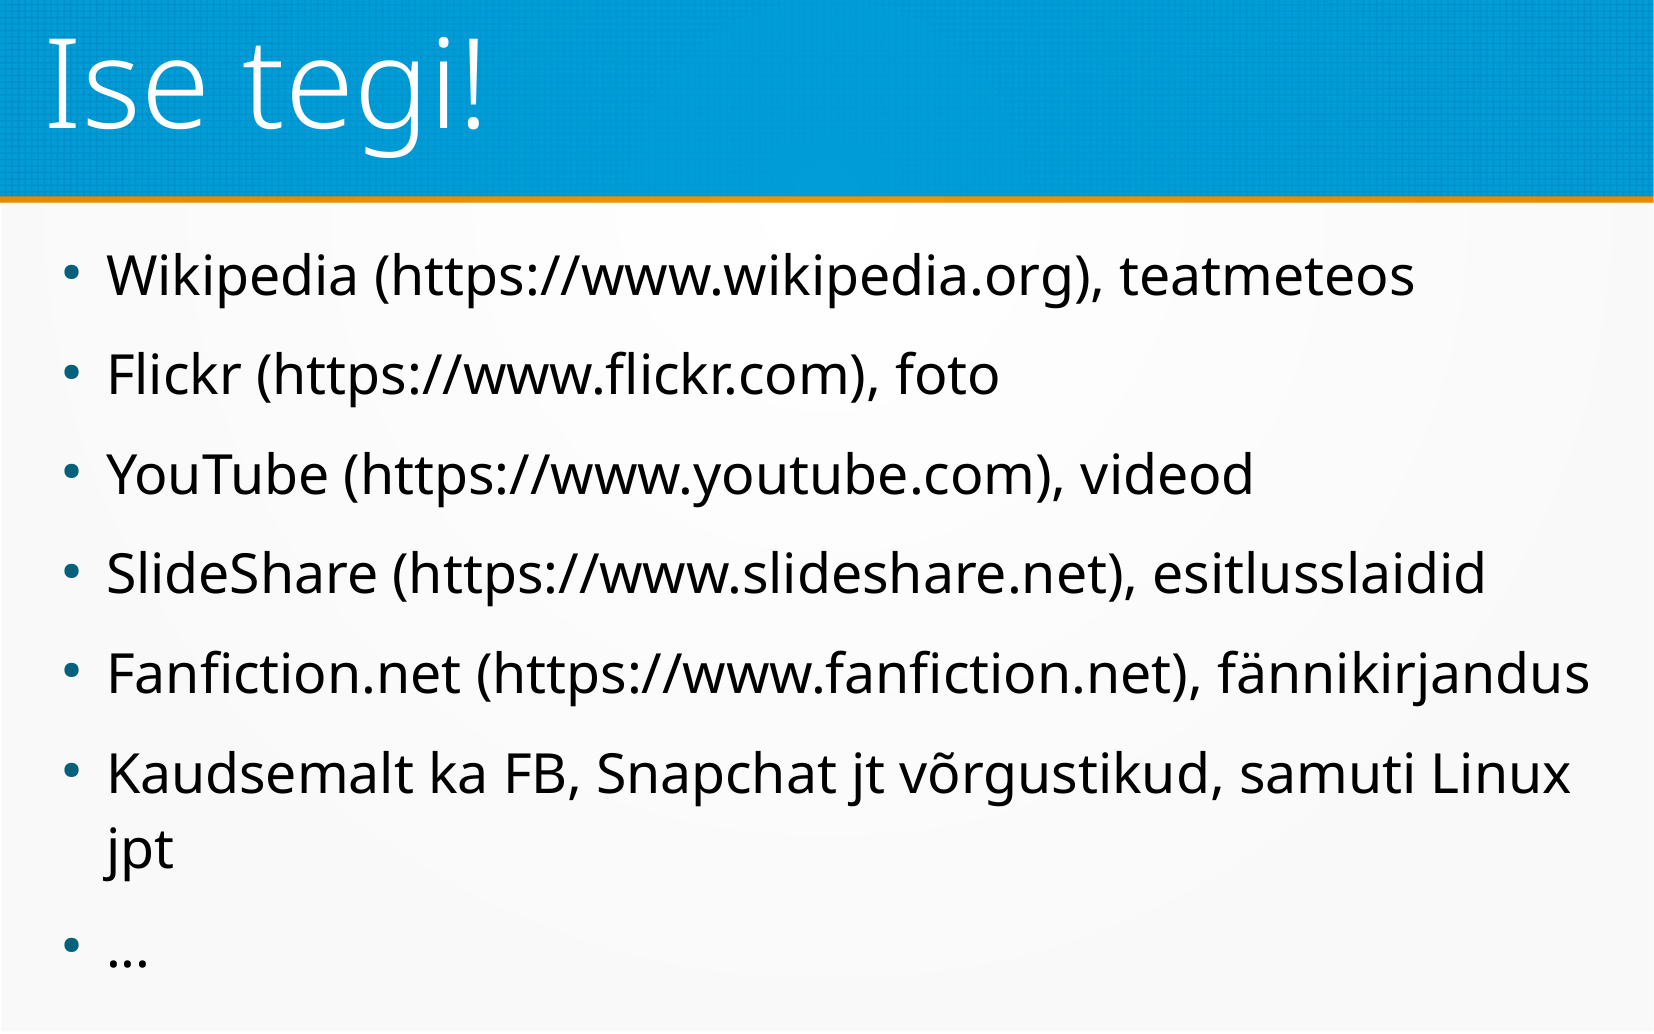

# Ise tegi!
Wikipedia (https://www.wikipedia.org), teatmeteos
Flickr (https://www.flickr.com), foto
YouTube (https://www.youtube.com), videod
SlideShare (https://www.slideshare.net), esitlusslaidid
Fanfiction.net (https://www.fanfiction.net), fännikirjandus
Kaudsemalt ka FB, Snapchat jt võrgustikud, samuti Linux jpt
...